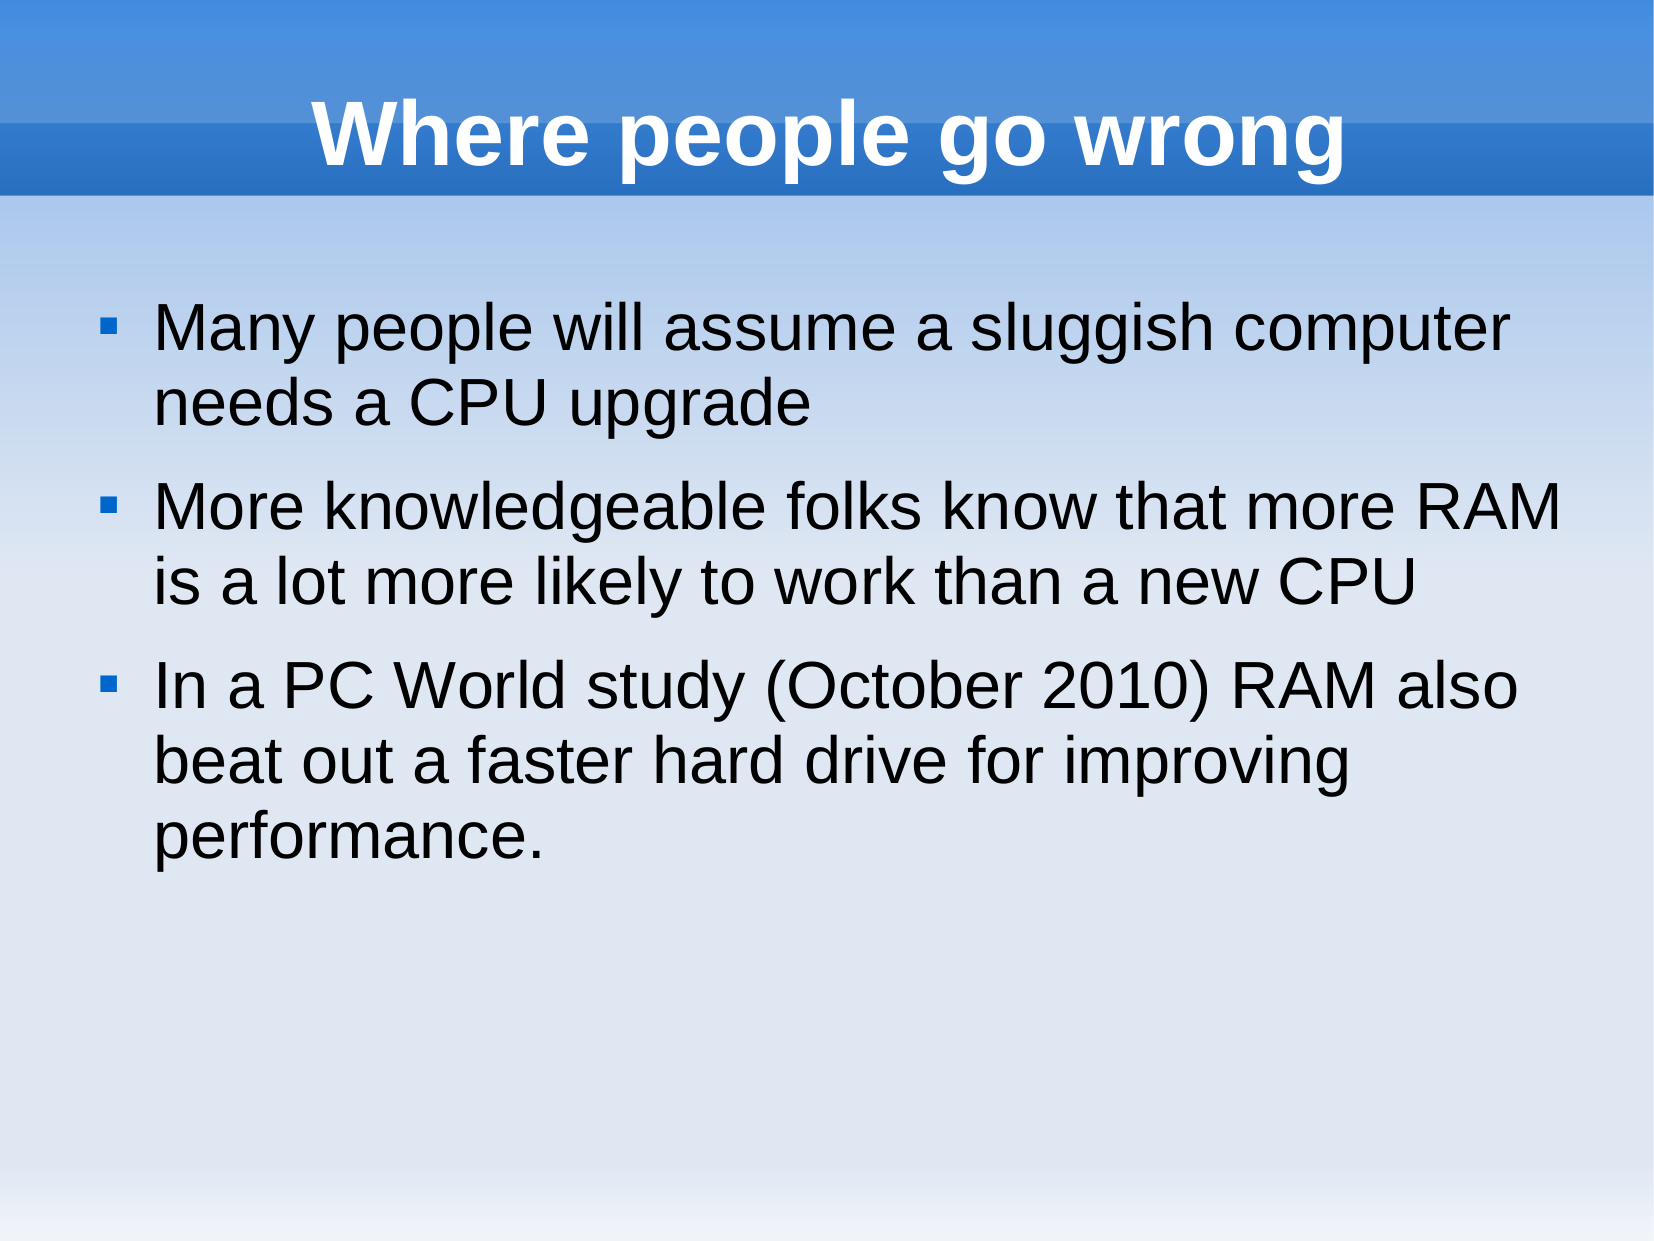

# Where people go wrong
Many people will assume a sluggish computer needs a CPU upgrade
More knowledgeable folks know that more RAM is a lot more likely to work than a new CPU
In a PC World study (October 2010) RAM also beat out a faster hard drive for improving performance.